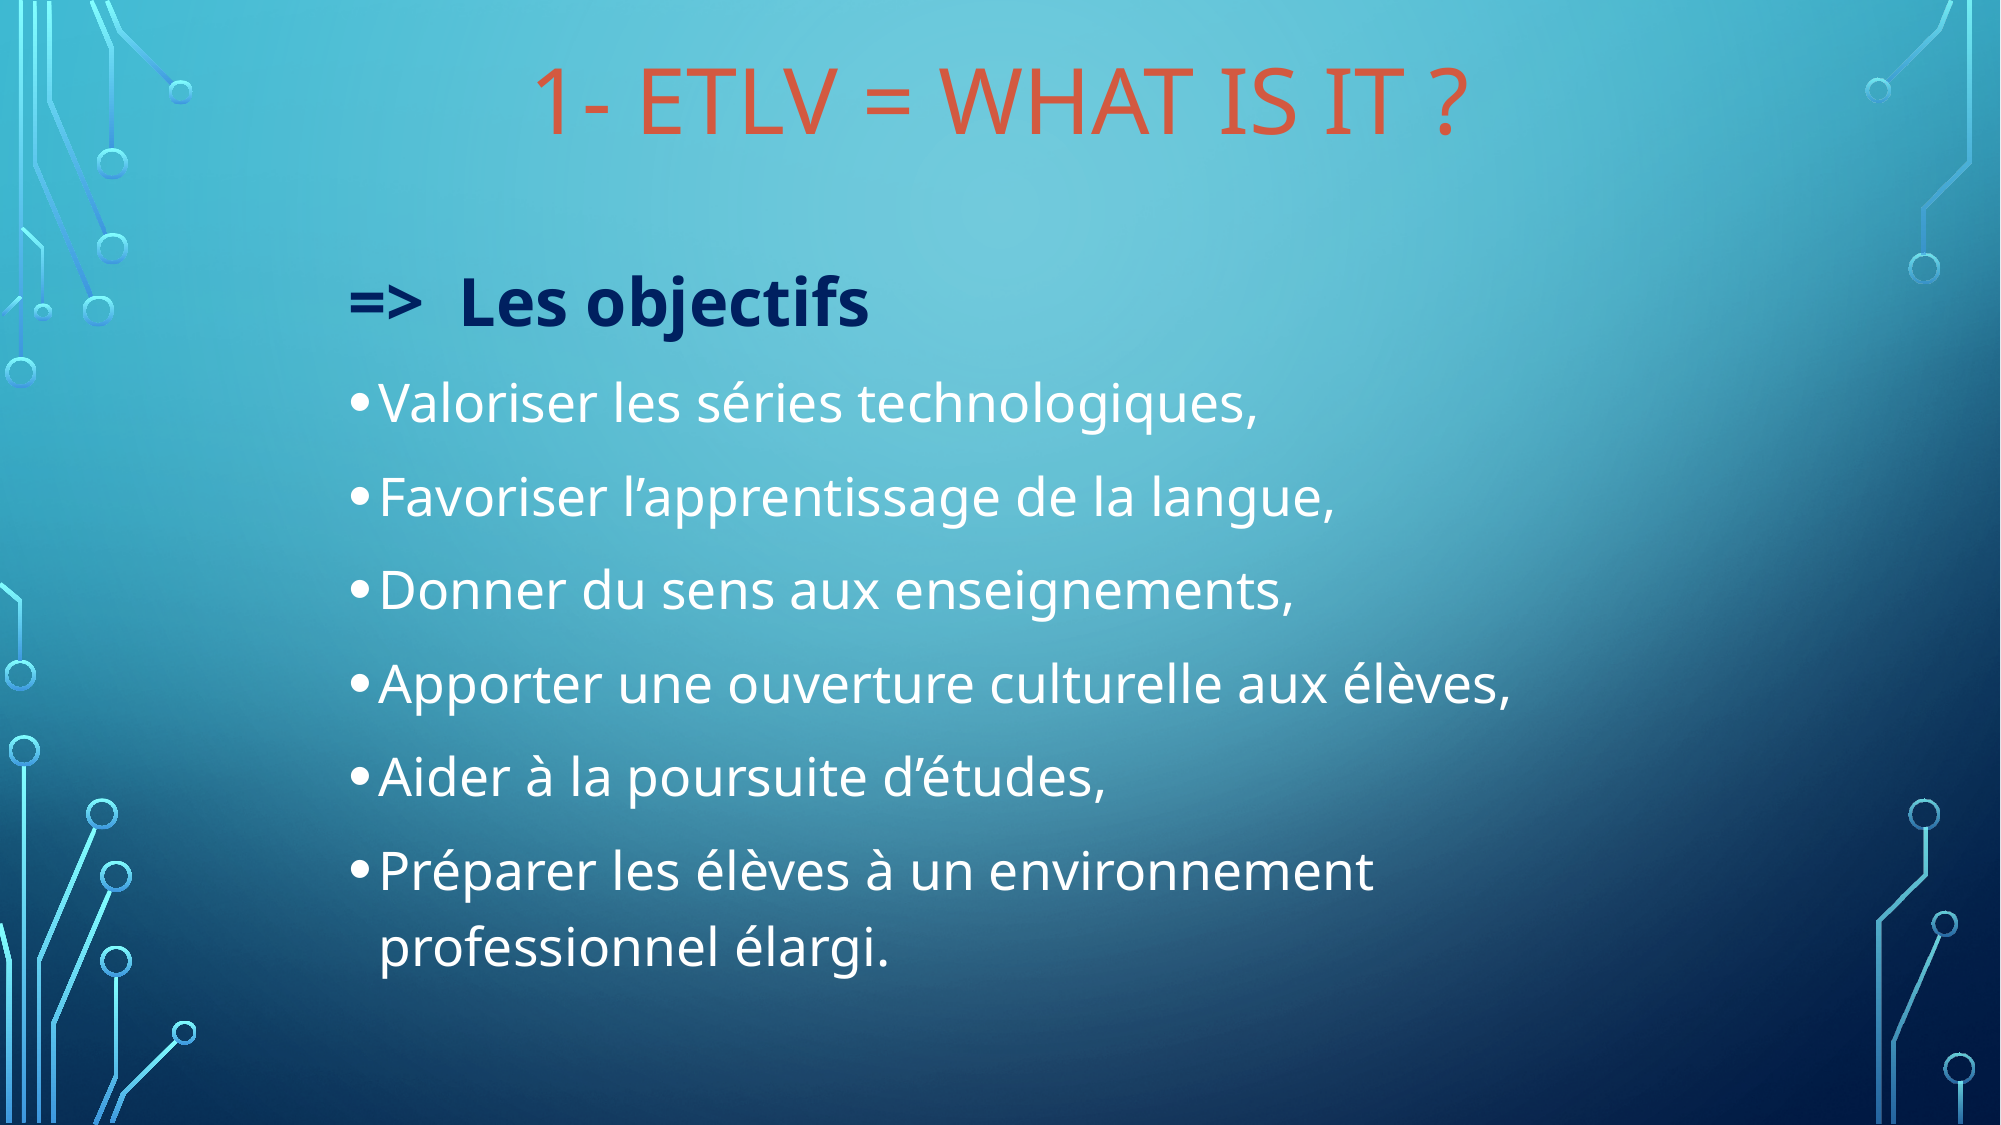

1- ETLV = what is it ?
=>  Les objectifs
Valoriser les séries technologiques,
Favoriser l’apprentissage de la langue,
Donner du sens aux enseignements,
Apporter une ouverture culturelle aux élèves,
Aider à la poursuite d’études,
Préparer les élèves à un environnement professionnel élargi.